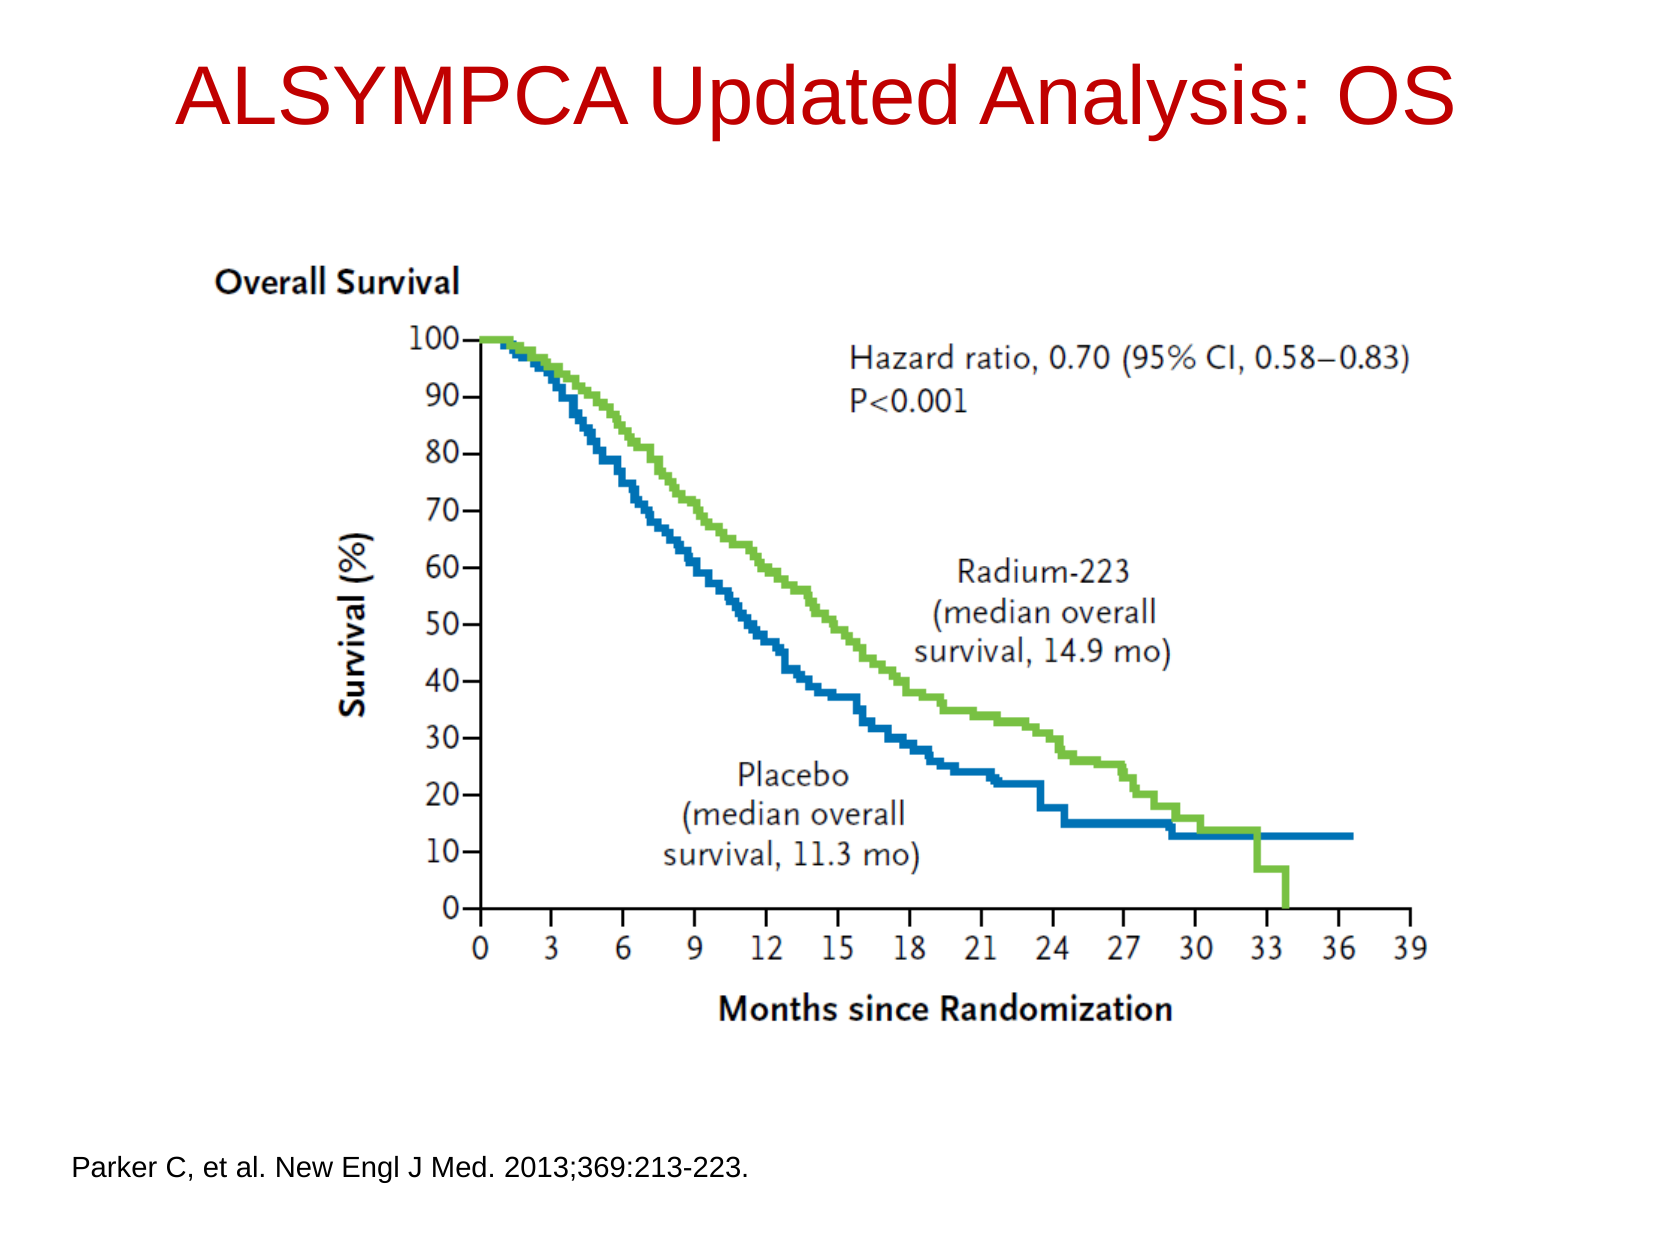

ALSYMPCA Updated Analysis: OS
Parker C, et al. New Engl J Med. 2013;369:213-223.